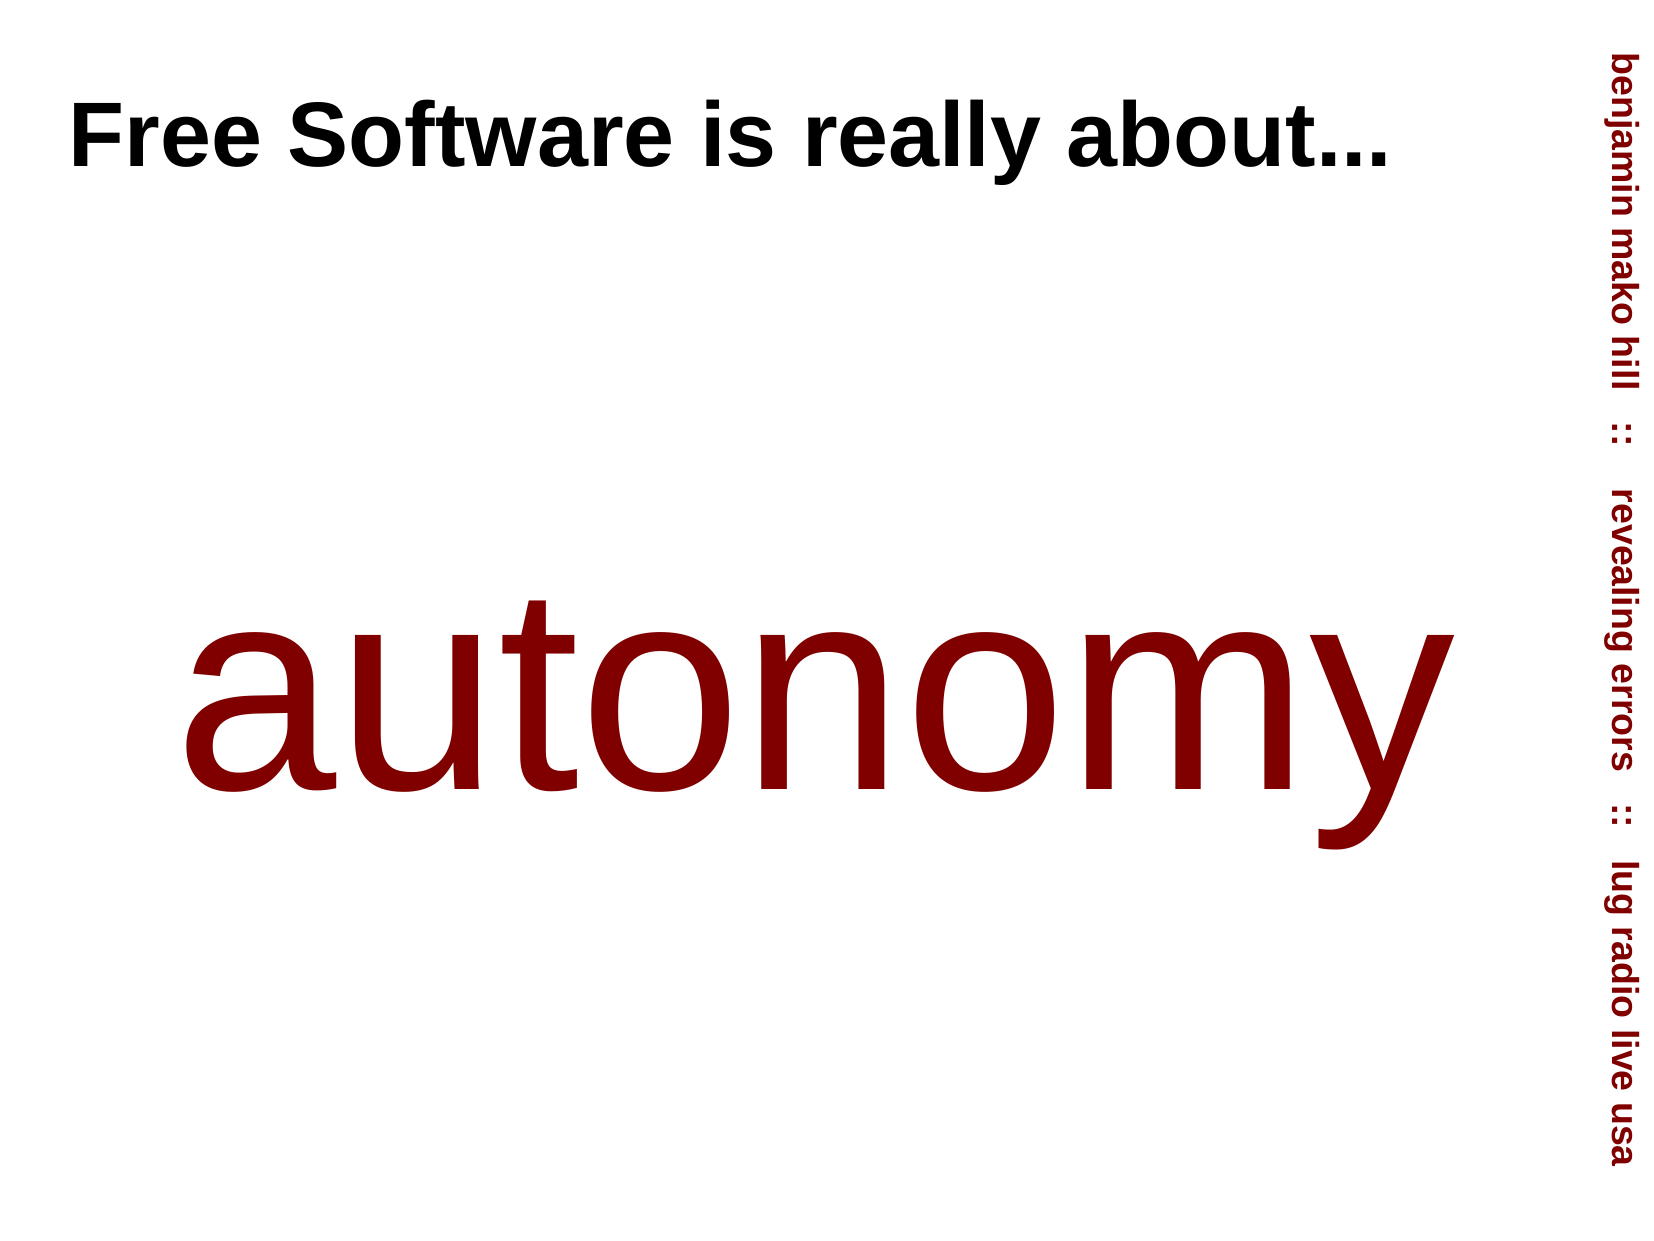

# Free Software is really about...
autonomy